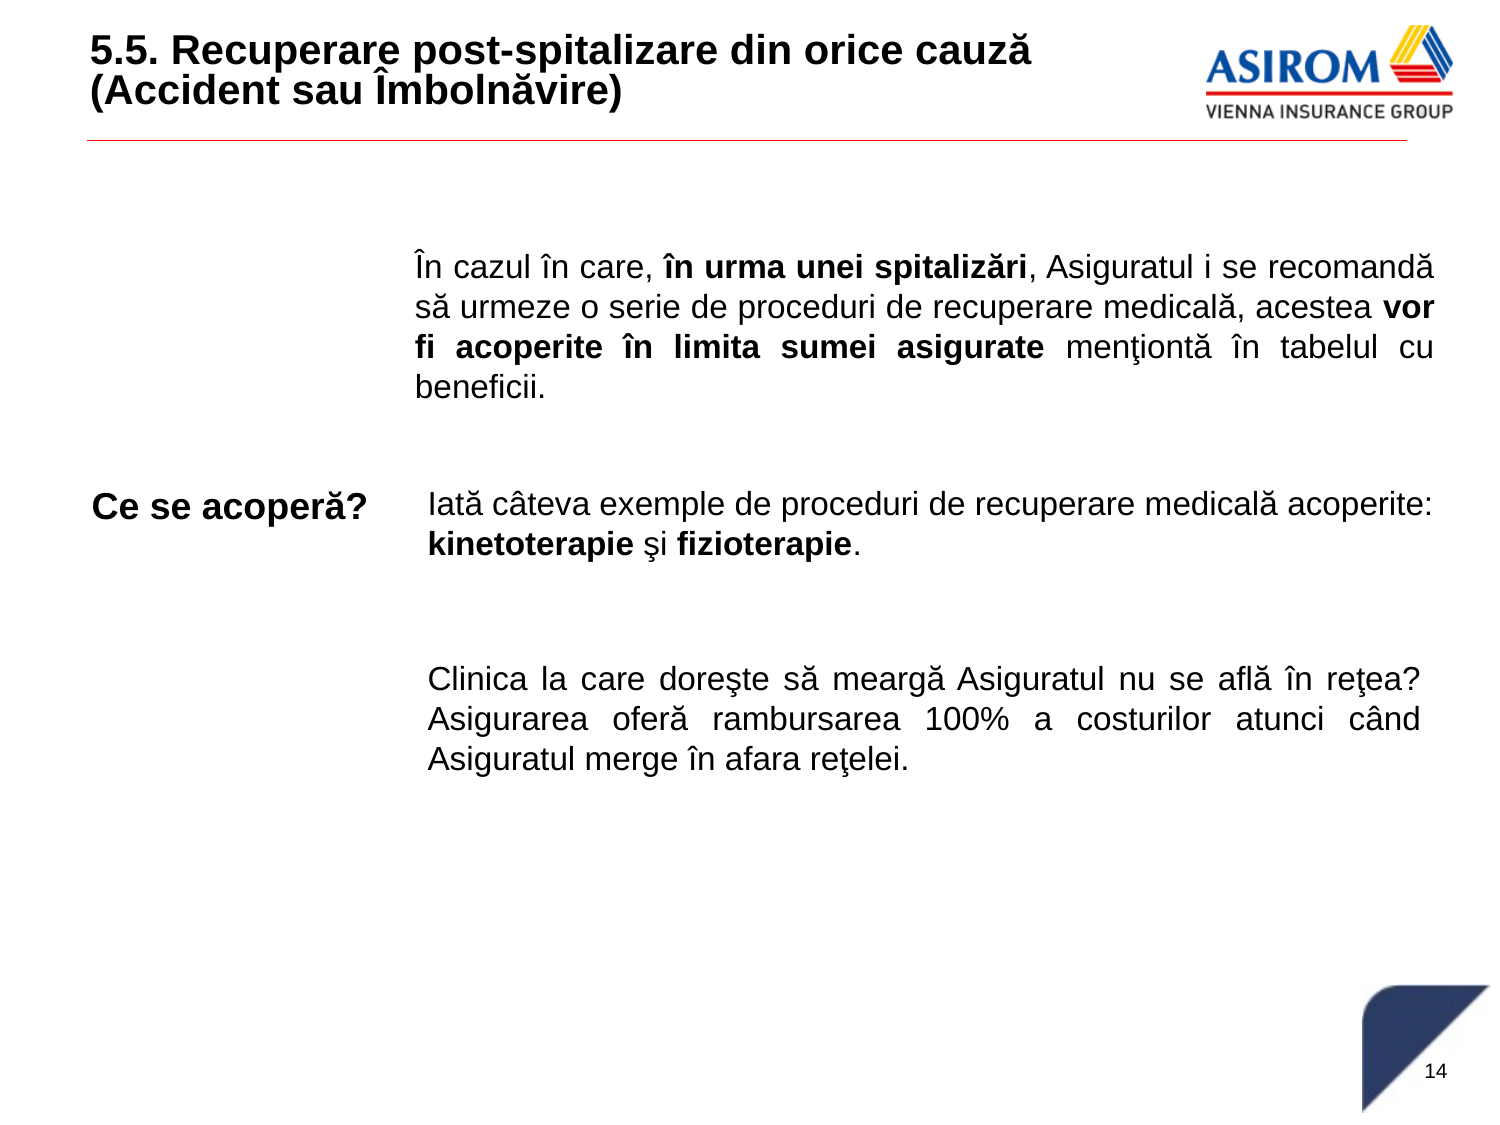

5.5. Recuperare post-spitalizare din orice cauză (Accident sau Îmbolnăvire)
În cazul în care, în urma unei spitalizări, Asiguratul i se recomandă să urmeze o serie de proceduri de recuperare medicală, acestea vor fi acoperite în limita sumei asigurate menţiontă în tabelul cu beneficii.
Ce se acoperă?
Iată câteva exemple de proceduri de recuperare medicală acoperite: kinetoterapie şi fizioterapie.
Clinica la care doreşte să meargă Asiguratul nu se află în reţea? Asigurarea oferă rambursarea 100% a costurilor atunci când Asiguratul merge în afara reţelei.